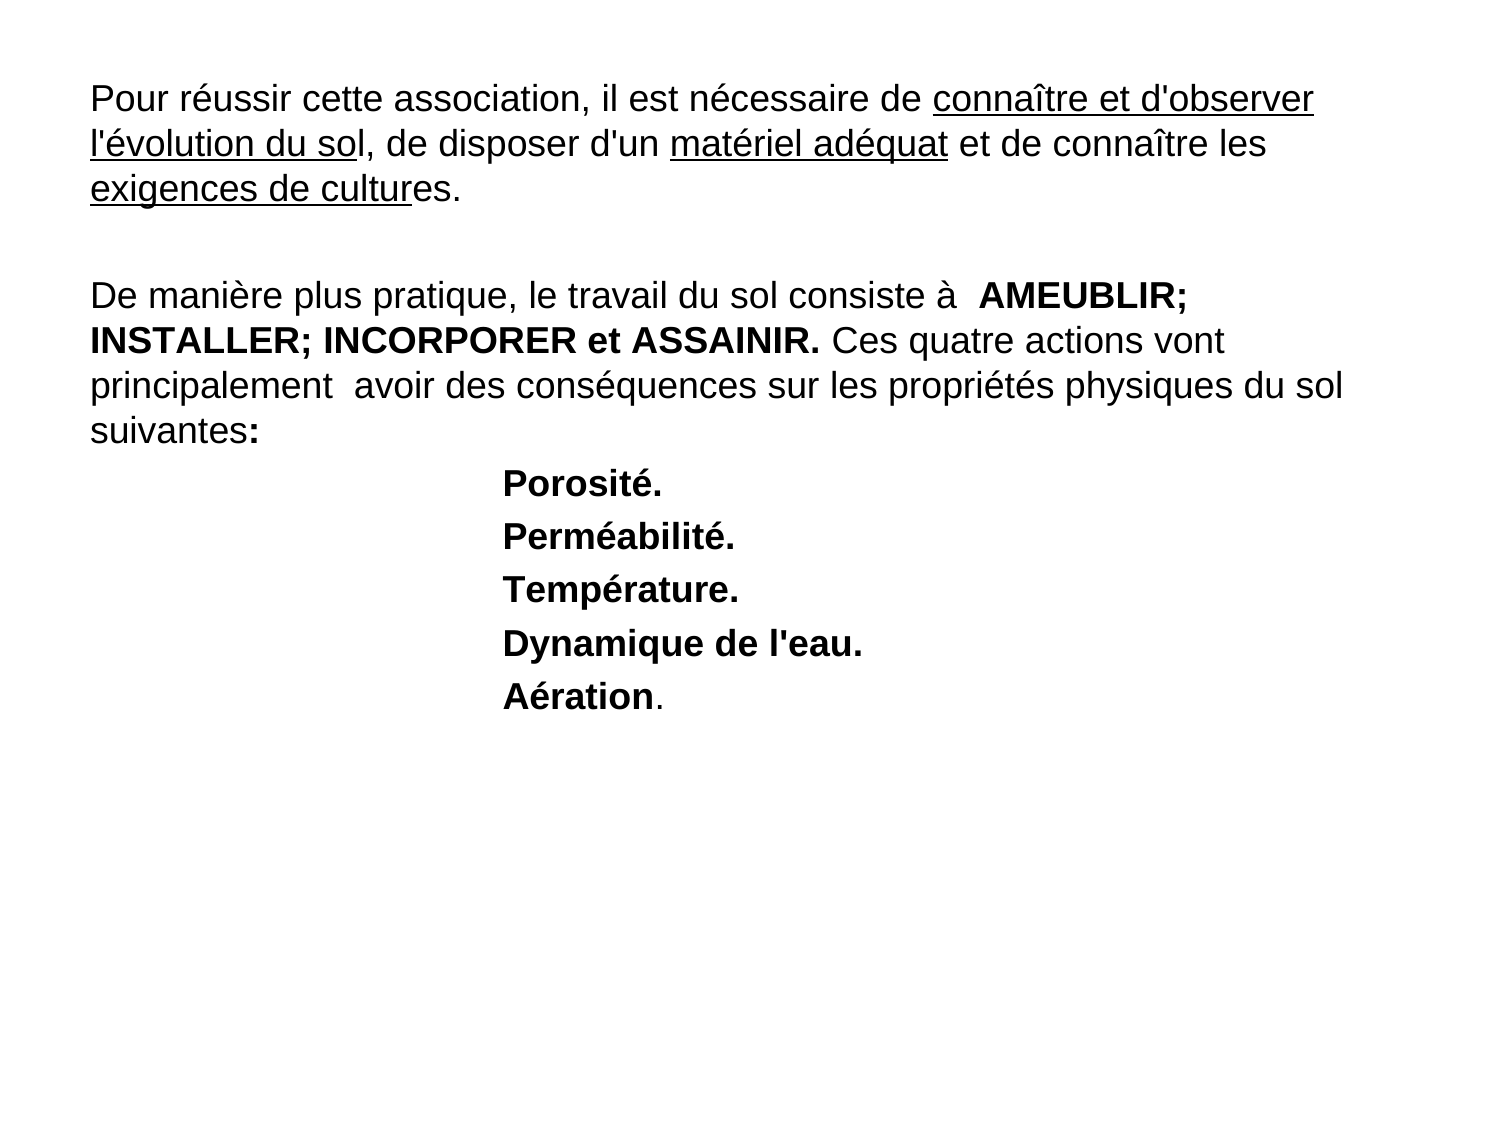

# Pour réussir cette association, il est nécessaire de connaître et d'observer l'évolution du sol, de disposer d'un matériel adéquat et de connaître les exigences de cultures.
De manière plus pratique, le travail du sol consiste à AMEUBLIR; INSTALLER; INCORPORER et ASSAINIR. Ces quatre actions vont principalement avoir des conséquences sur les propriétés physiques du sol suivantes:
Porosité.
Perméabilité.
Température.
Dynamique de l'eau.
Aération.